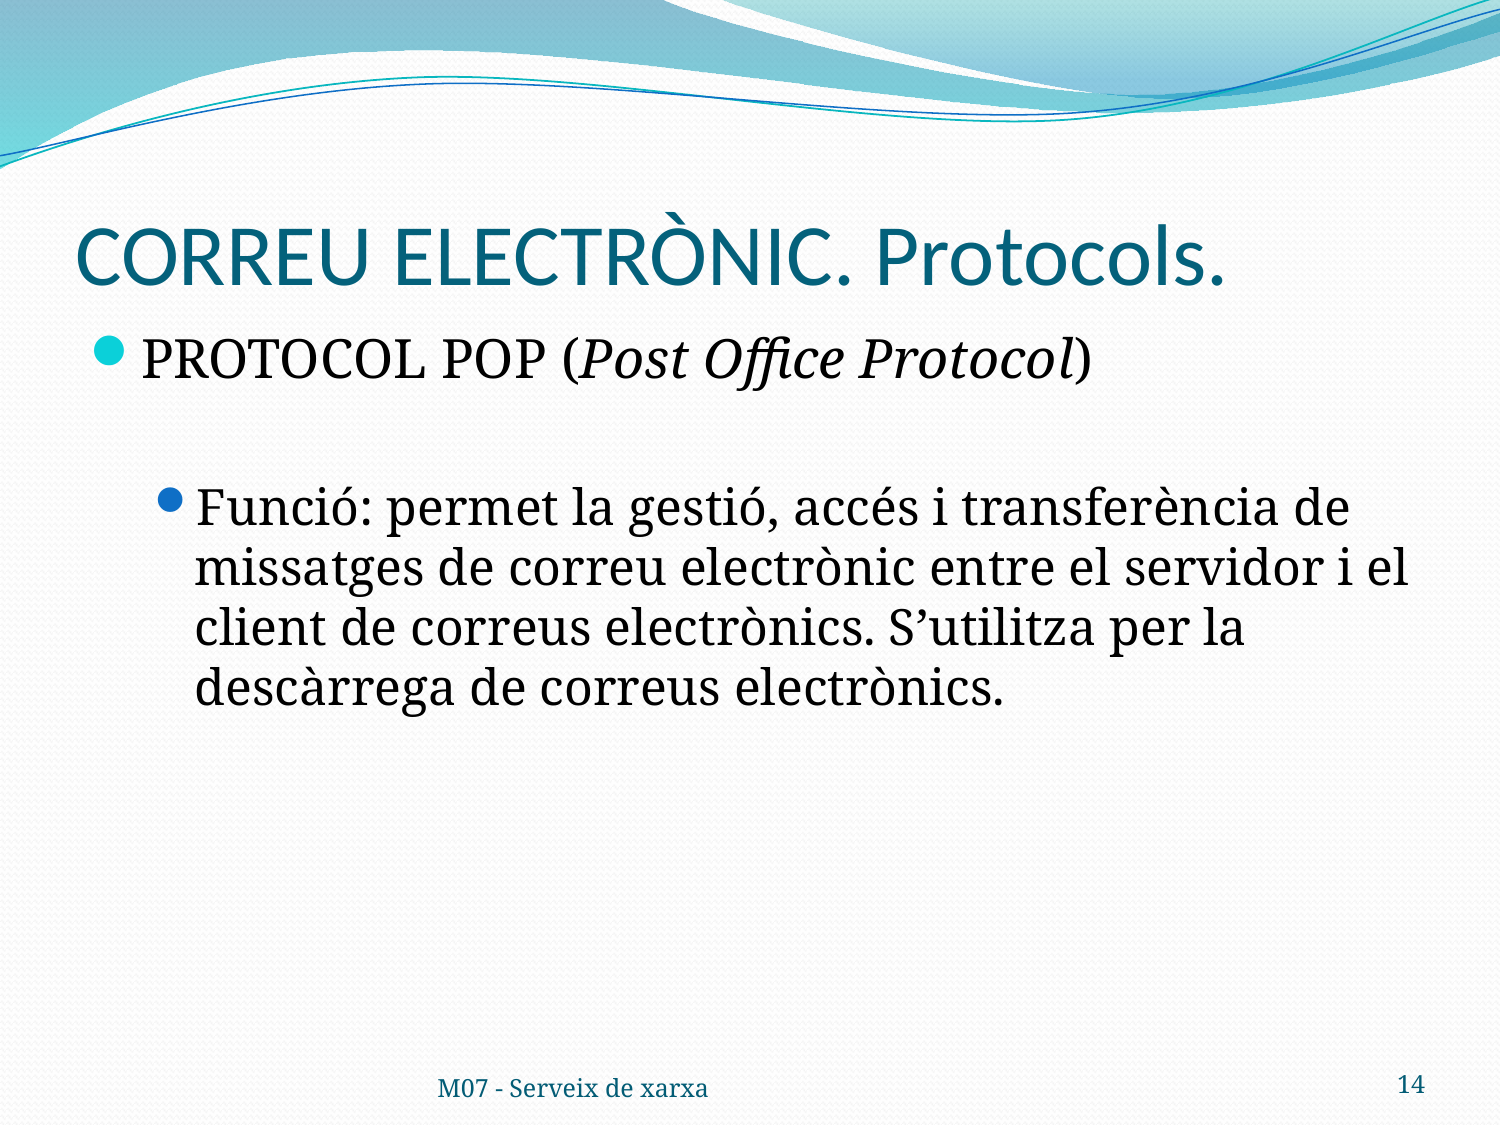

# CORREU ELECTRÒNIC. Protocols.
PROTOCOL POP (Post Office Protocol)
Funció: permet la gestió, accés i transferència de missatges de correu electrònic entre el servidor i el client de correus electrònics. S’utilitza per la descàrrega de correus electrònics.
M07 - Serveix de xarxa